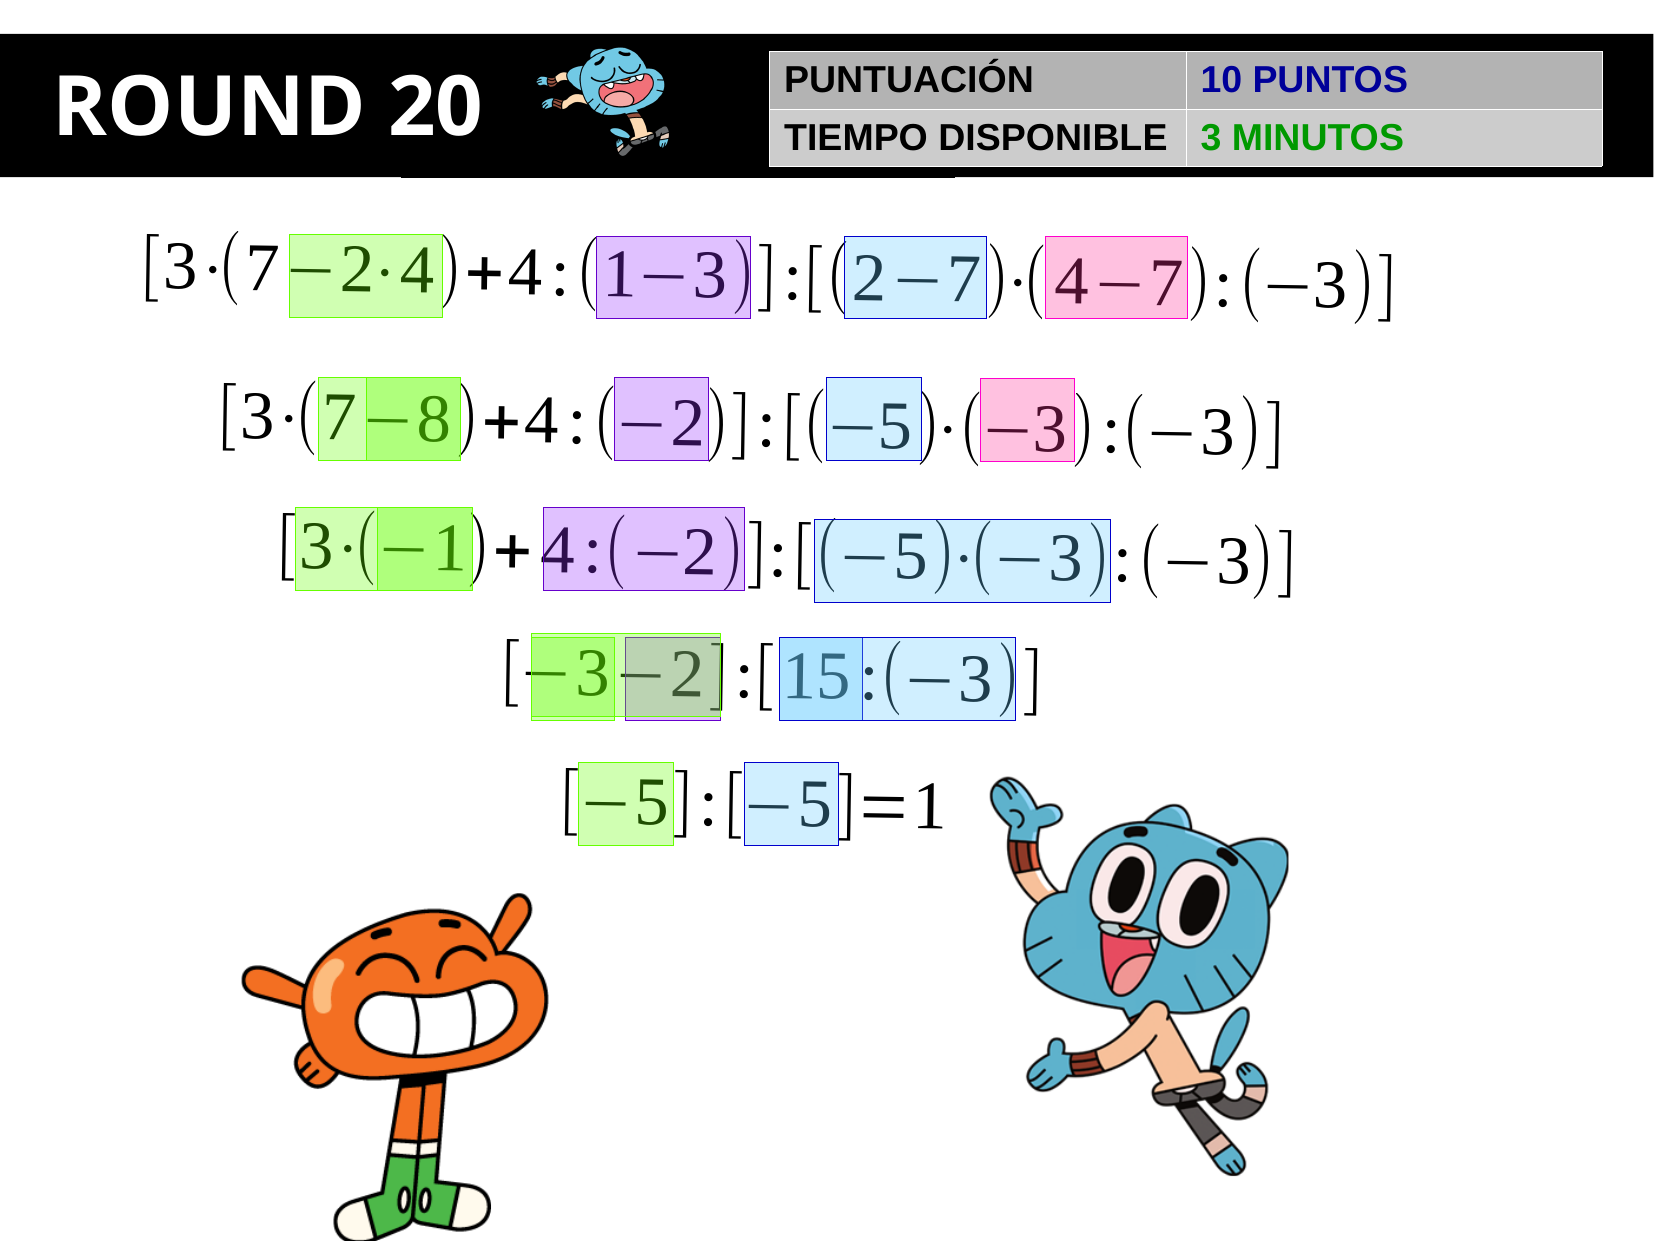

#
ROUND 20
| PUNTUACIÓN | 10 PUNTOS |
| --- | --- |
| TIEMPO DISPONIBLE | 3 MINUTOS |